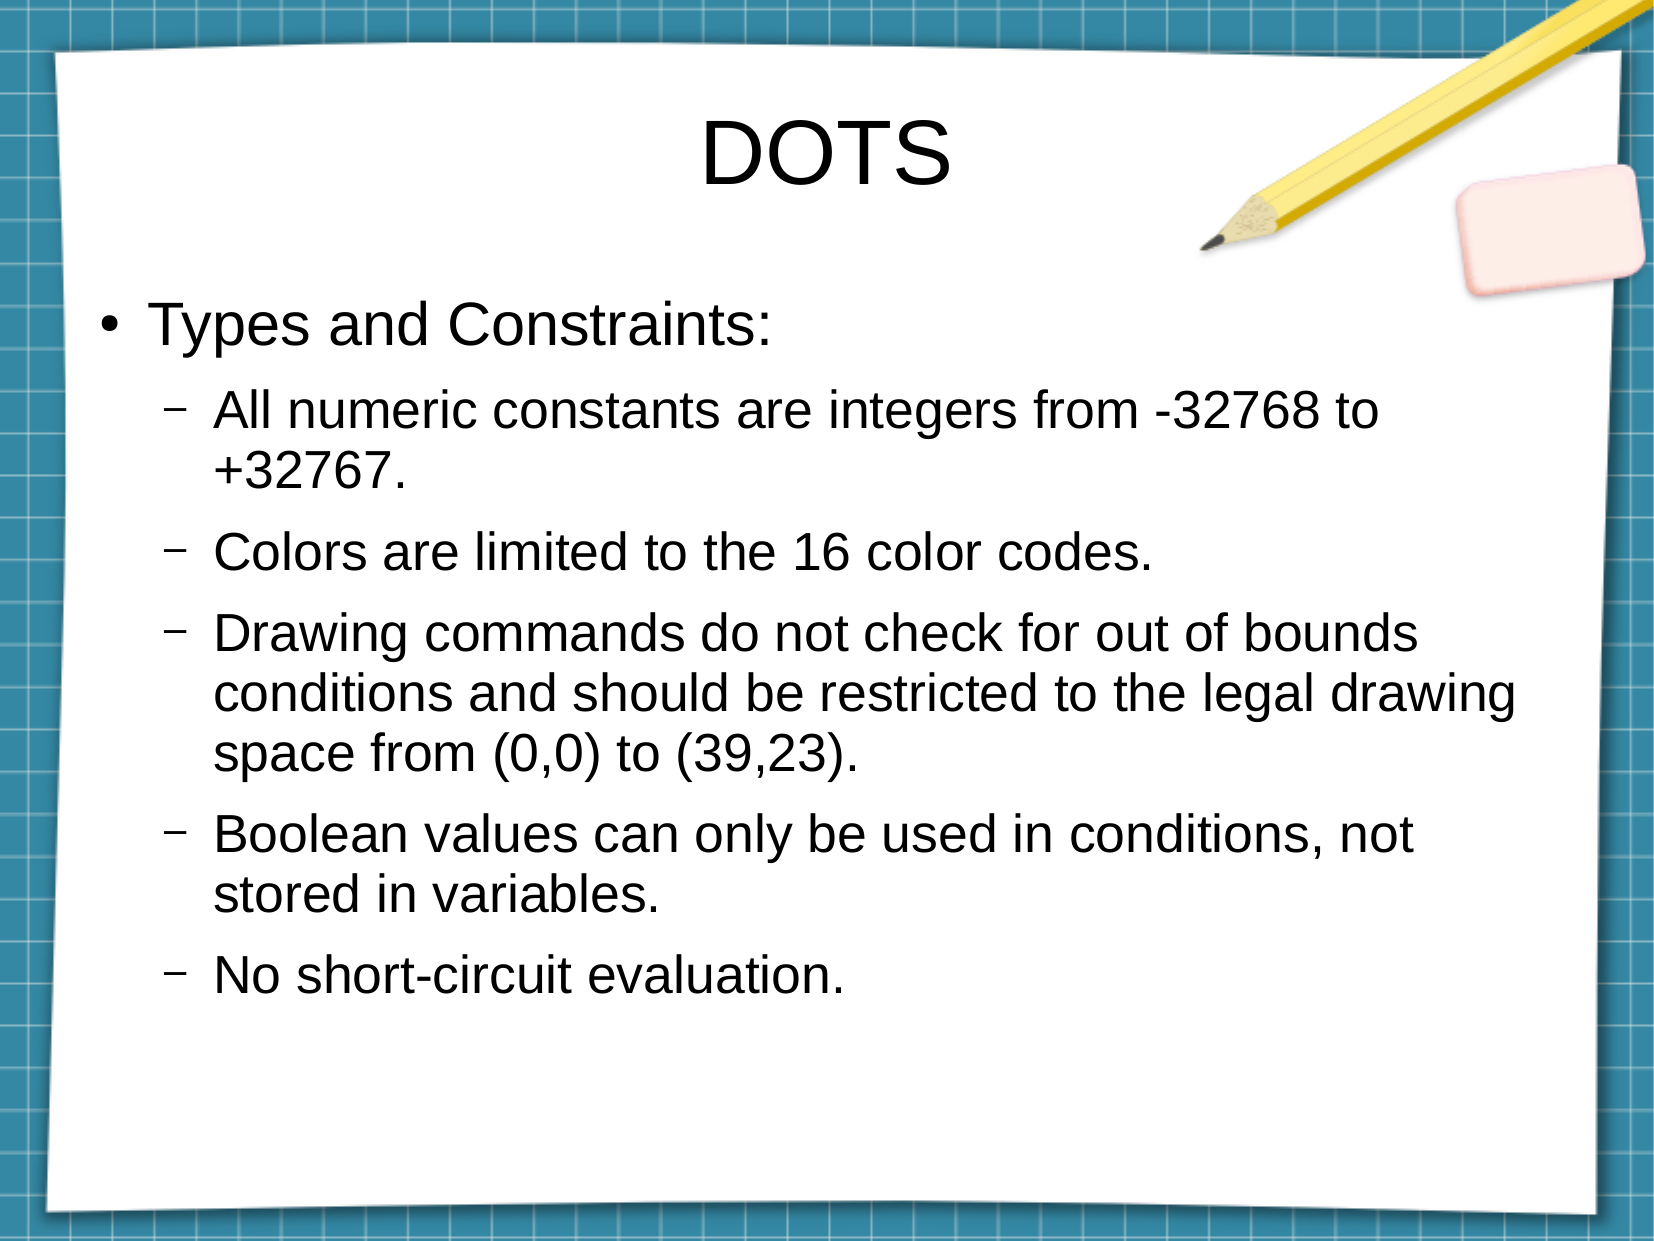

# DOTS
Types and Constraints:
All numeric constants are integers from -32768 to +32767.
Colors are limited to the 16 color codes.
Drawing commands do not check for out of bounds conditions and should be restricted to the legal drawing space from (0,0) to (39,23).
Boolean values can only be used in conditions, not stored in variables.
No short-circuit evaluation.